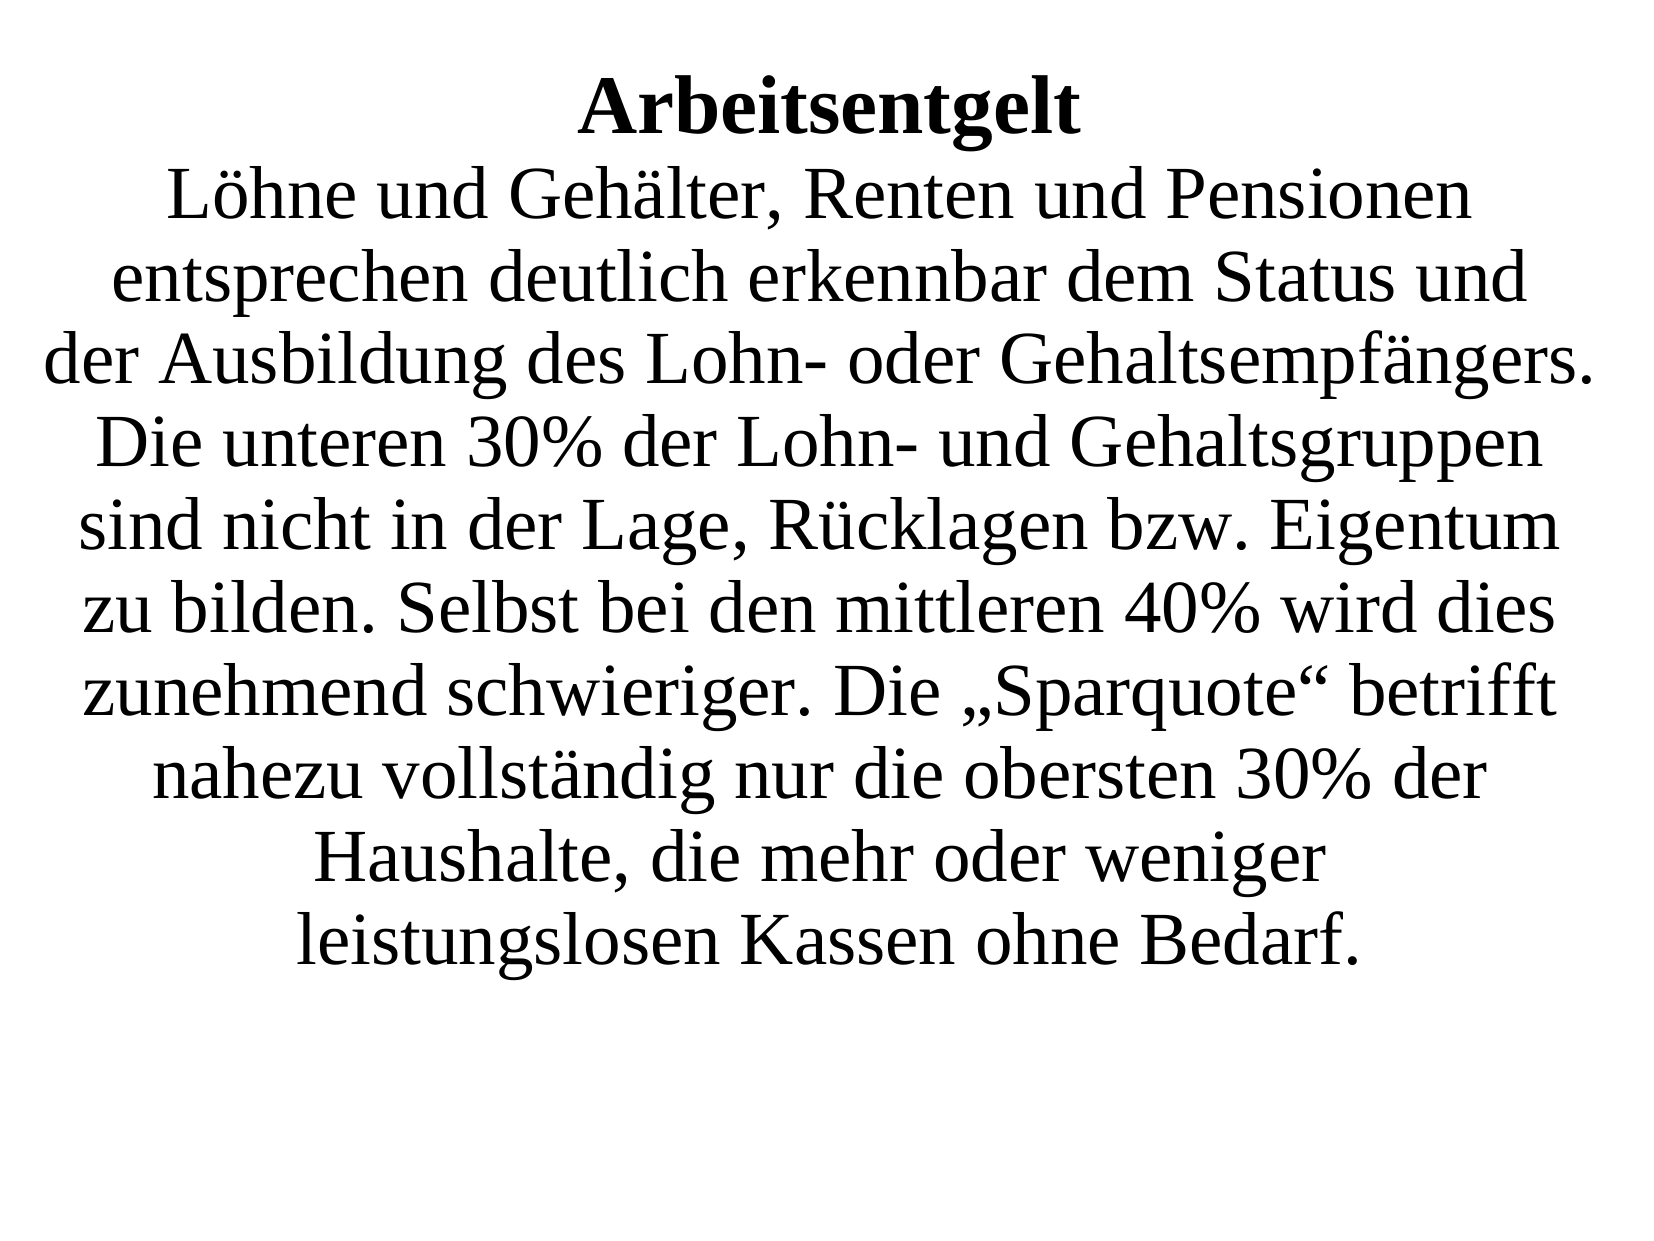

Arbeitsentgelt
Löhne und Gehälter, Renten und Pensionen
entsprechen deutlich erkennbar dem Status und
der Ausbildung des Lohn- oder Gehaltsempfängers.
Die unteren 30% der Lohn- und Gehaltsgruppen
sind nicht in der Lage, Rücklagen bzw. Eigentum
zu bilden. Selbst bei den mittleren 40% wird dies
zunehmend schwieriger. Die „Sparquote“ betrifft
nahezu vollständig nur die obersten 30% der
Haushalte, die mehr oder weniger
leistungslosen Kassen ohne Bedarf.